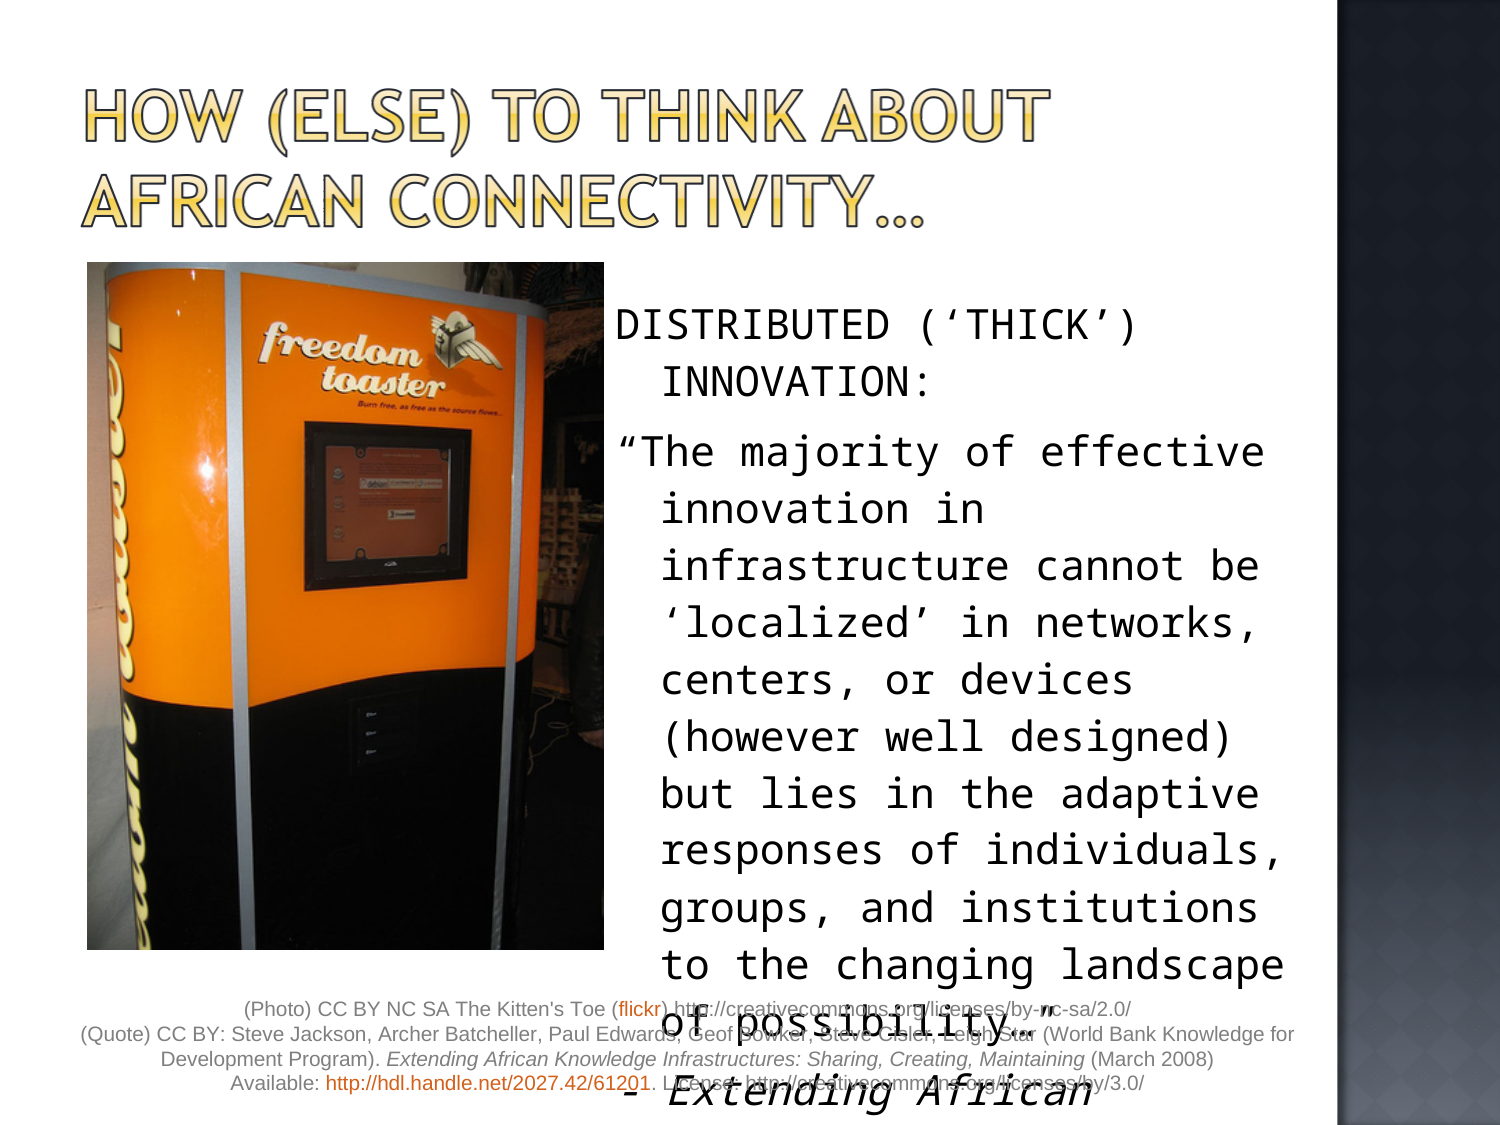

# DISTRIBUTED (‘THICK’) INNOVATION:
“The majority of effective innovation in infrastructure cannot be ‘localized’ in networks, centers, or devices (however well designed) but lies in the adaptive responses of individuals, groups, and institutions to the changing landscape of possibility…”
- Extending African Knowledge Infrastructures, Jackson et. al. (in progress)
(Photo) CC BY NC SA The Kitten's Toe (flickr) http://creativecommons.org/licenses/by-nc-sa/2.0/
(Quote) CC BY: Steve Jackson, Archer Batcheller, Paul Edwards, Geof Bowker, Steve Cisler, Leigh Star (World Bank Knowledge for Development Program). Extending African Knowledge Infrastructures: Sharing, Creating, Maintaining (March 2008)
Available: http://hdl.handle.net/2027.42/61201. License: http://creativecommons.org/licenses/by/3.0/